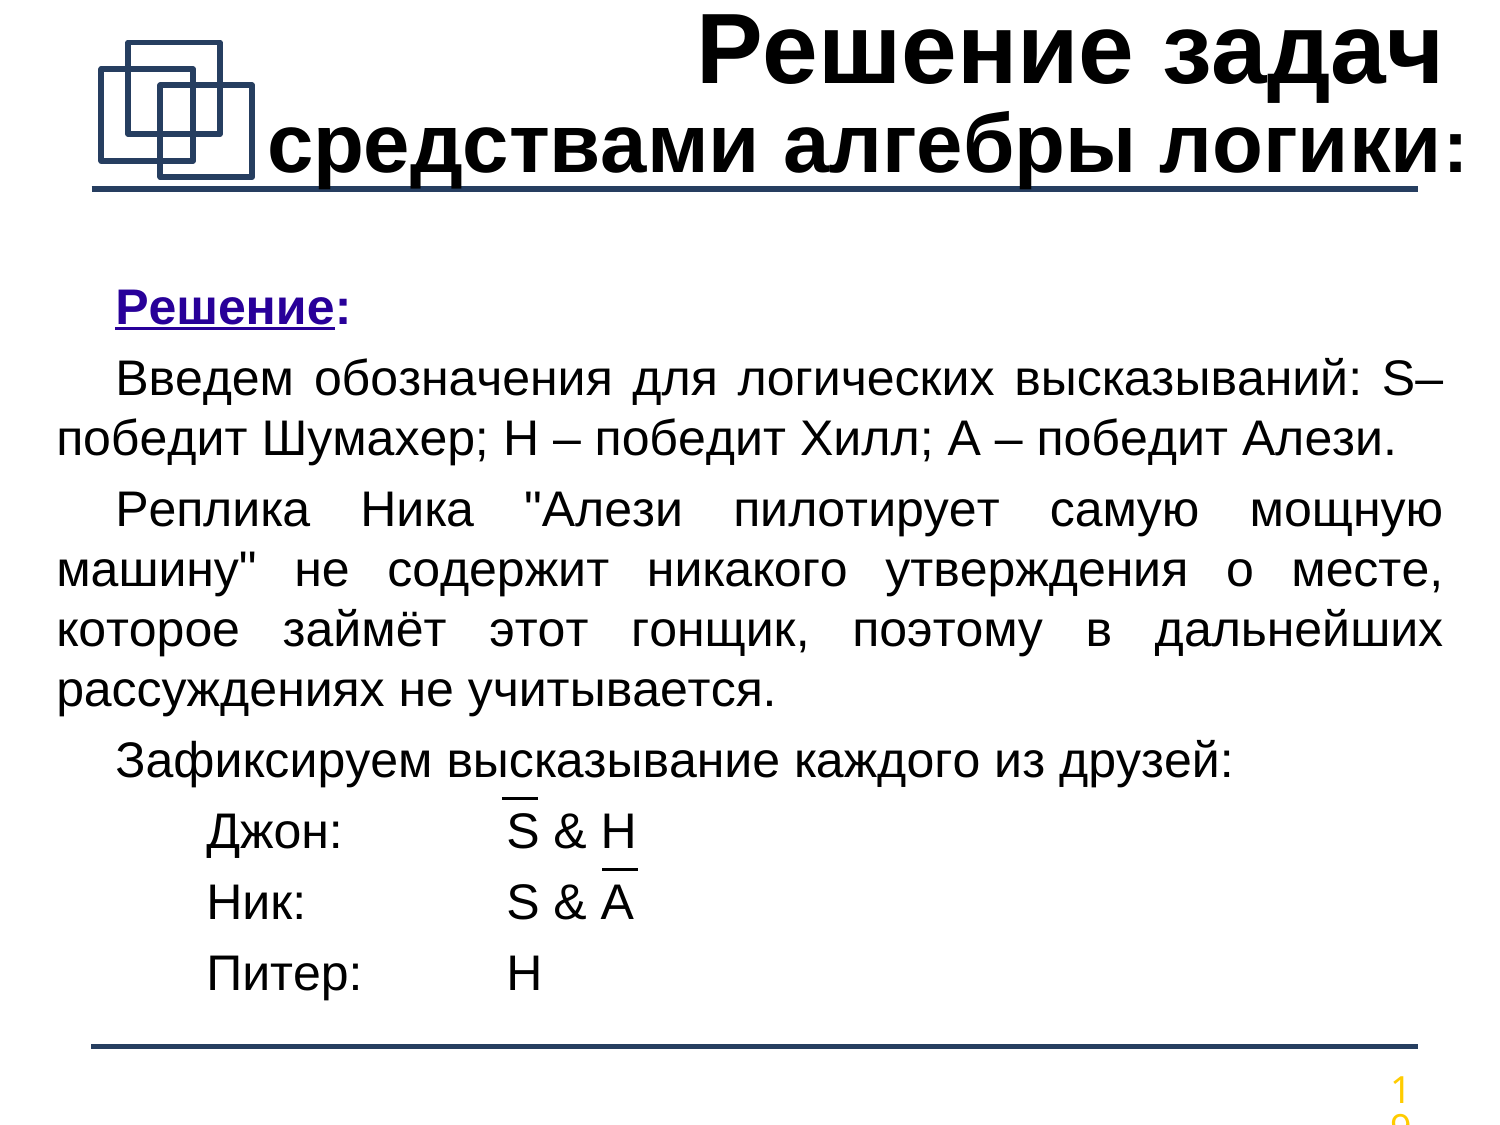

Решение задач
средствами алгебры логики:
# Решение:
Введем обозначения для логических высказываний: S– победит Шумахер; H – победит Хилл; А – победит Алези.
Реплика Ника "Алези пилотирует самую мощную машину" не содержит никакого утверждения о месте, которое займёт этот гонщик, поэтому в дальнейших рассуждениях не учитывается.
Зафиксируем высказывание каждого из друзей:
	Джон: 	S & H
	Ник:		S & A
	Питер: 	H